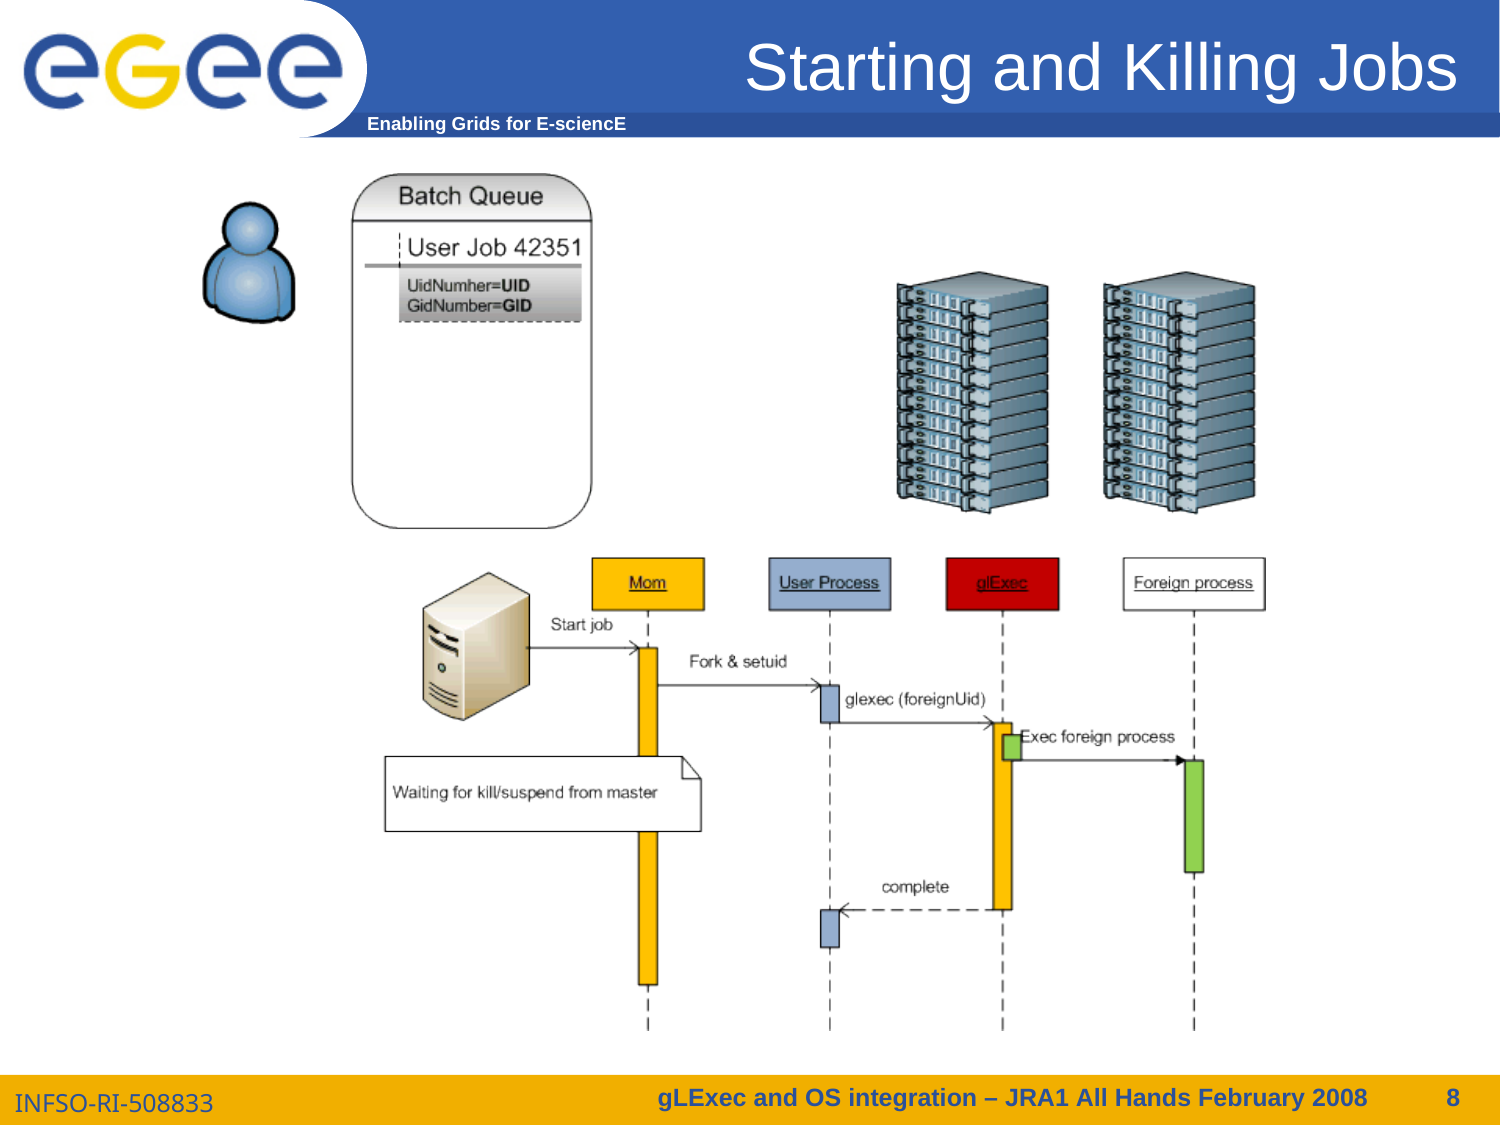

# Starting and Killing Jobs
gLExec and OS integration – JRA1 All Hands February 2008